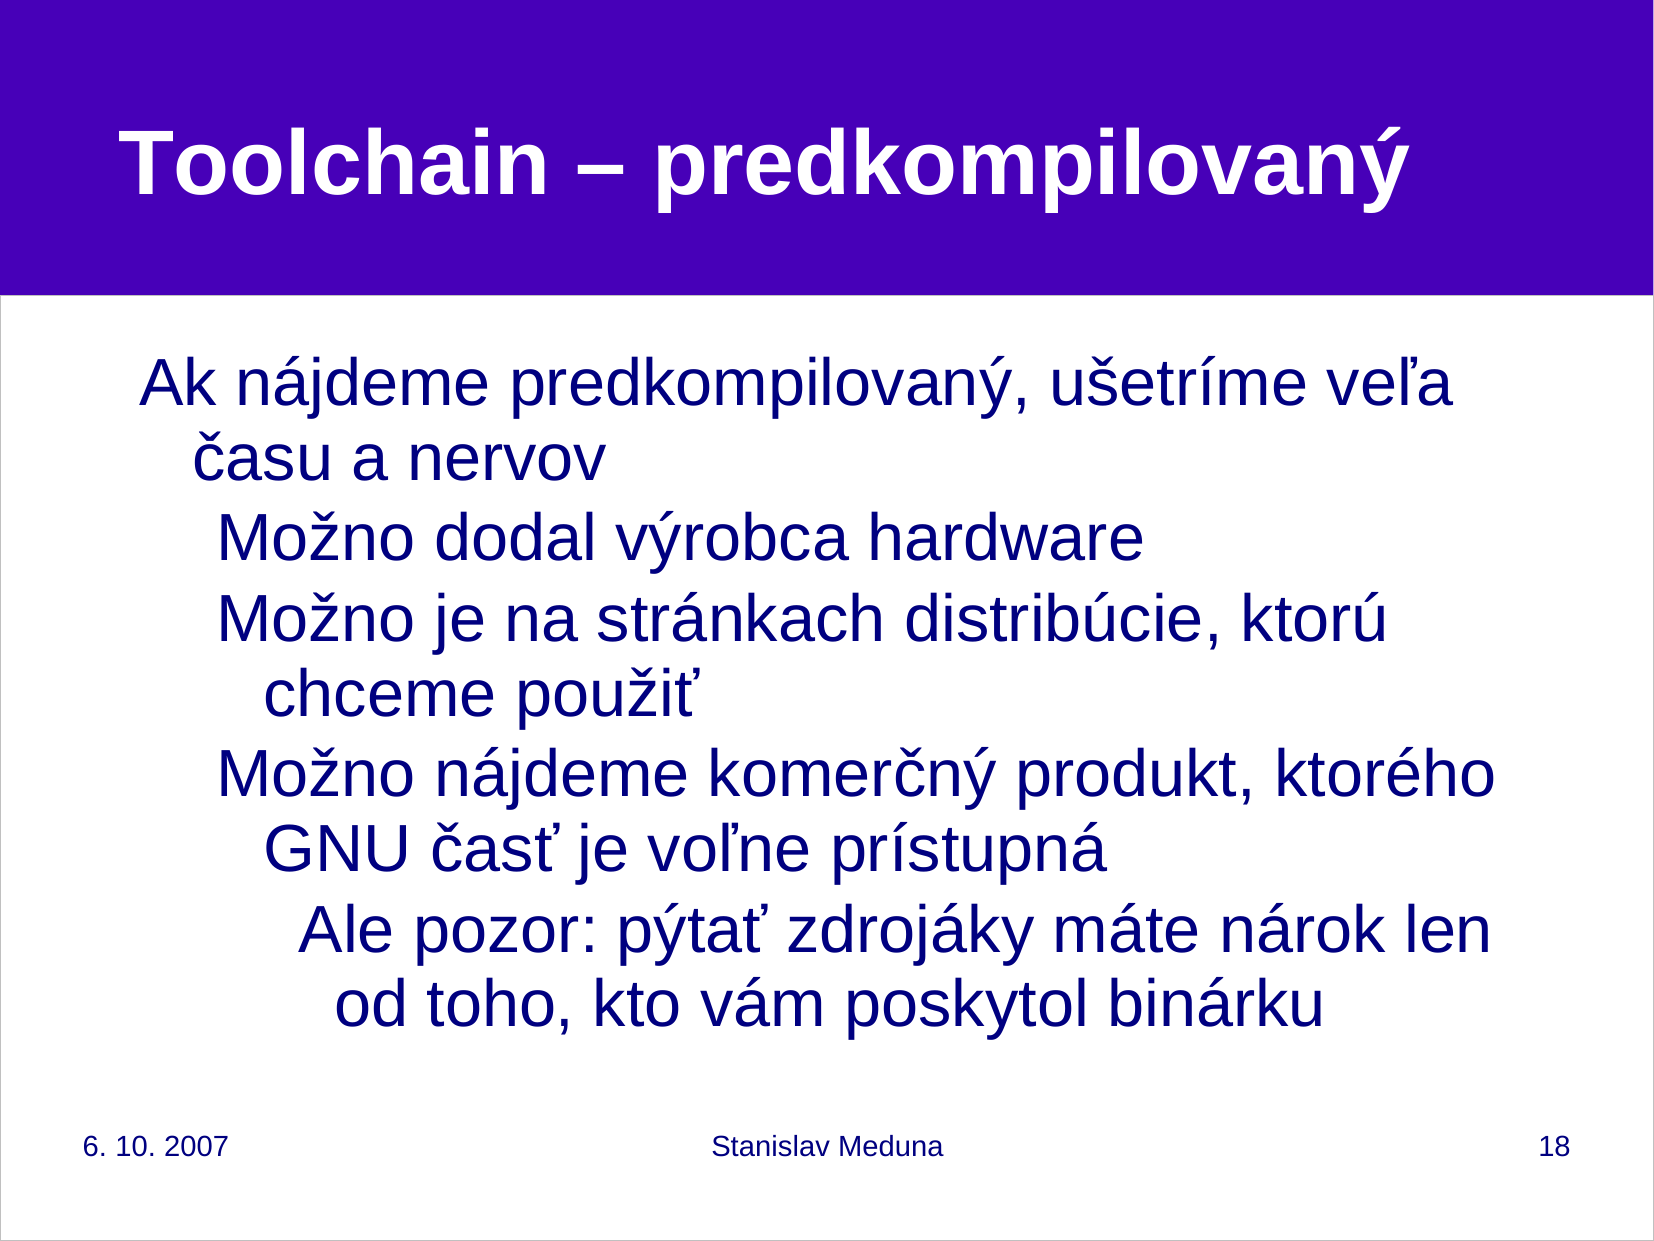

# Toolchain – predkompilovaný
Ak nájdeme predkompilovaný, ušetríme veľa času a nervov
Možno dodal výrobca hardware
Možno je na stránkach distribúcie, ktorú chceme použiť
Možno nájdeme komerčný produkt, ktorého GNU časť je voľne prístupná
Ale pozor: pýtať zdrojáky máte nárok len od toho, kto vám poskytol binárku
6. 10. 2007
Stanislav Meduna
18